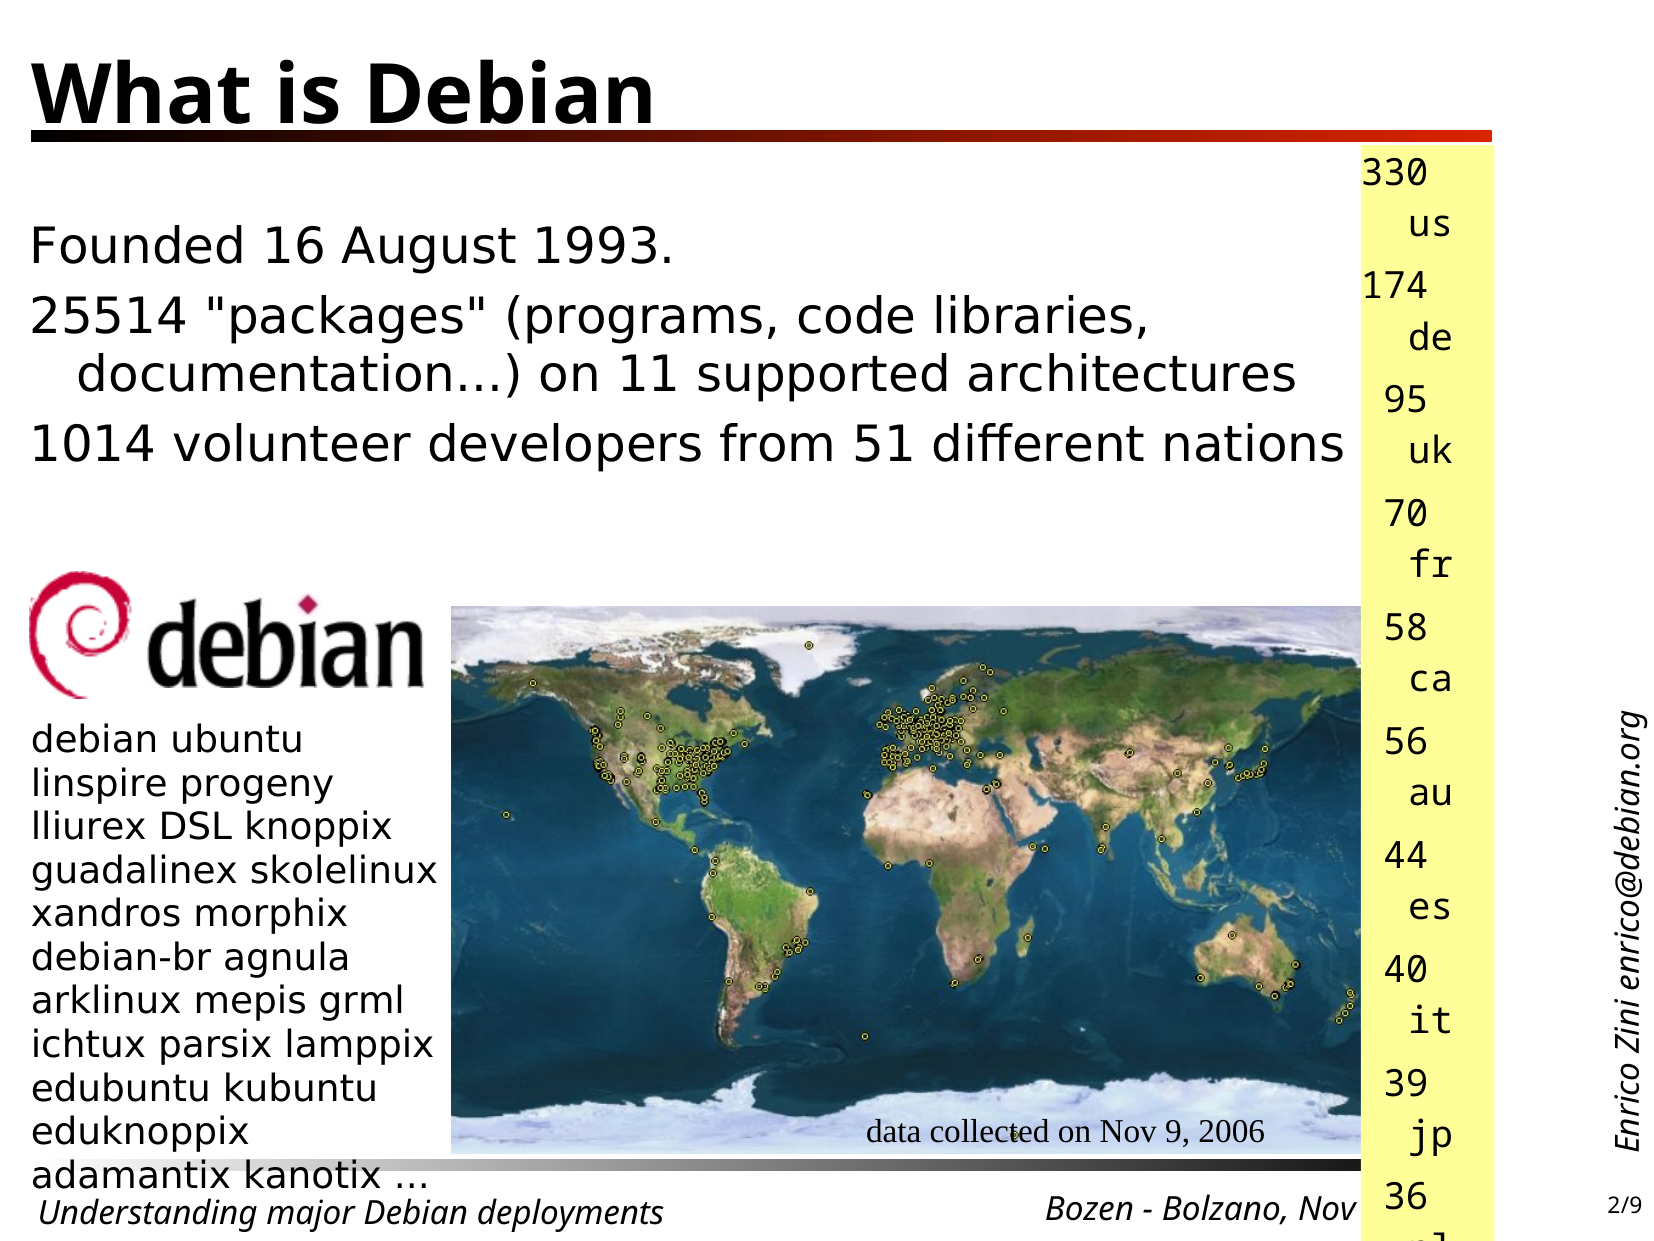

What is Debian
330 us
174 de
 95 uk
 70 fr
 58 ca
 56 au
 44 es
 40 it
 39 jp
 36 nl
 30 se
 24 fi
 18 ch
 18 at
 16 br
 12 pl
 12 nz
 12 no
Founded 16 August 1993.
25514 "packages" (programs, code libraries, documentation...) on 11 supported architectures
1014 volunteer developers from 51 different nations
debian ubuntu linspire progeny lliurex DSL knoppix guadalinex skolelinux xandros morphix debian-br agnula arklinux mepis grml ichtux parsix lamppix edubuntu kubuntu eduknoppix adamantix kanotix ...
data collected on Nov 9, 2006